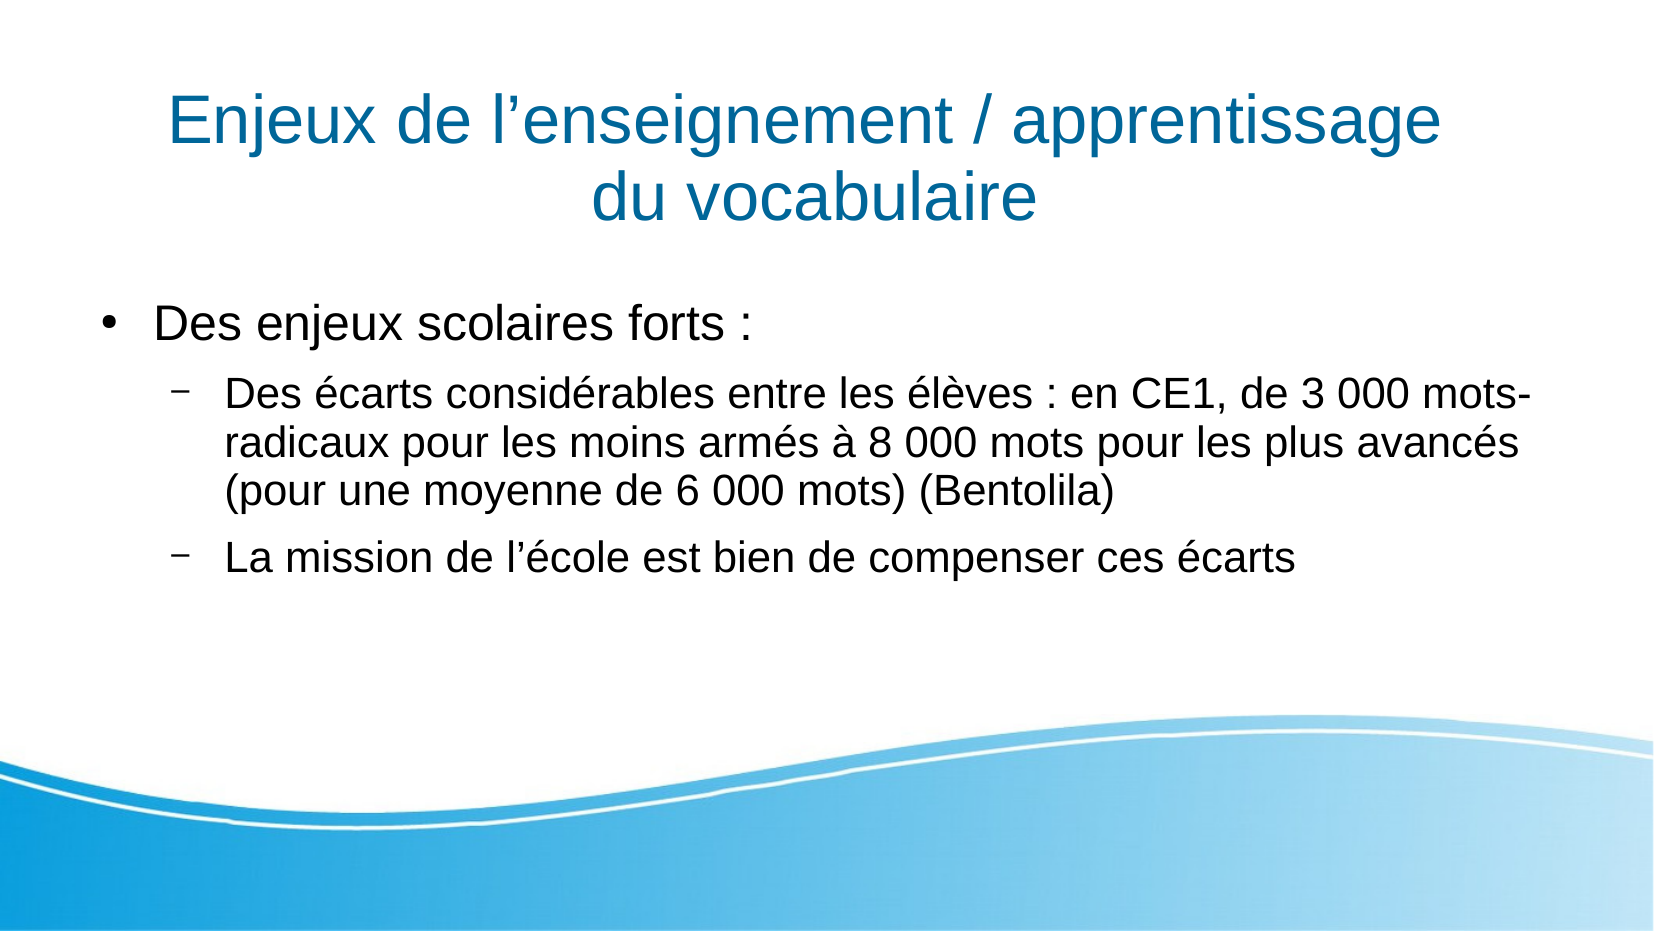

# Enjeux de l’enseignement / apprentissage du vocabulaire
Des enjeux scolaires forts :
Des écarts considérables entre les élèves : en CE1, de 3 000 mots-radicaux pour les moins armés à 8 000 mots pour les plus avancés (pour une moyenne de 6 000 mots) (Bentolila)
La mission de l’école est bien de compenser ces écarts